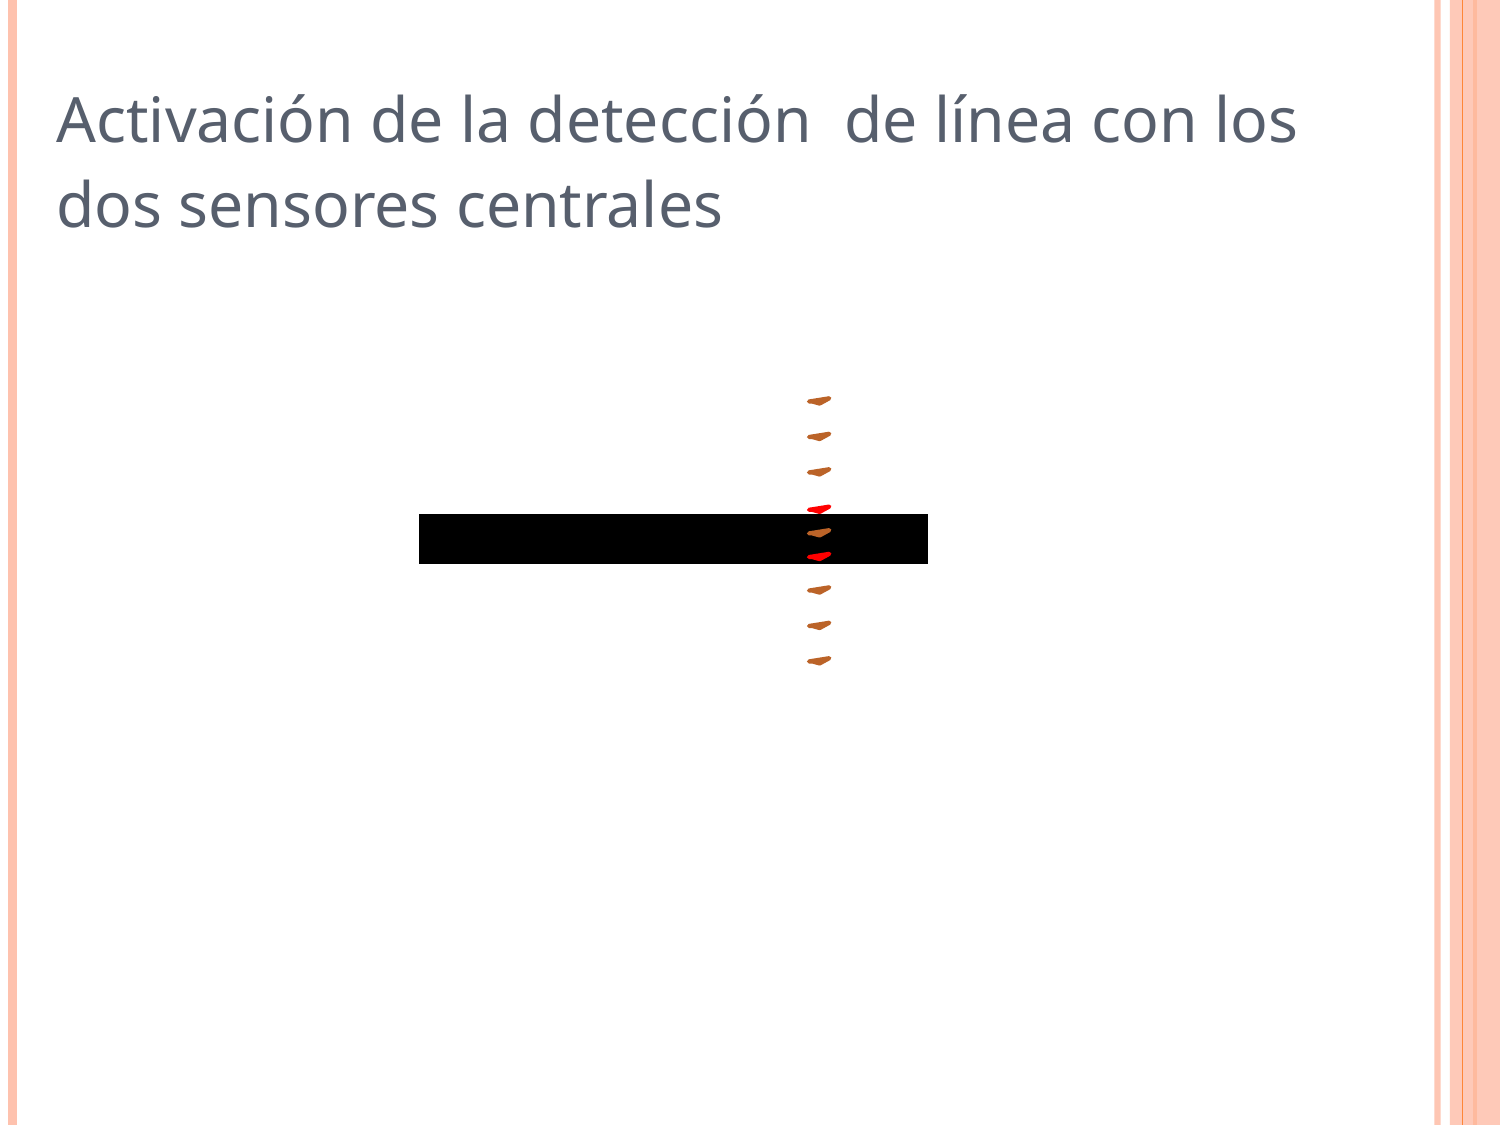

#
Activación de la detección de línea con los dos sensores centrales